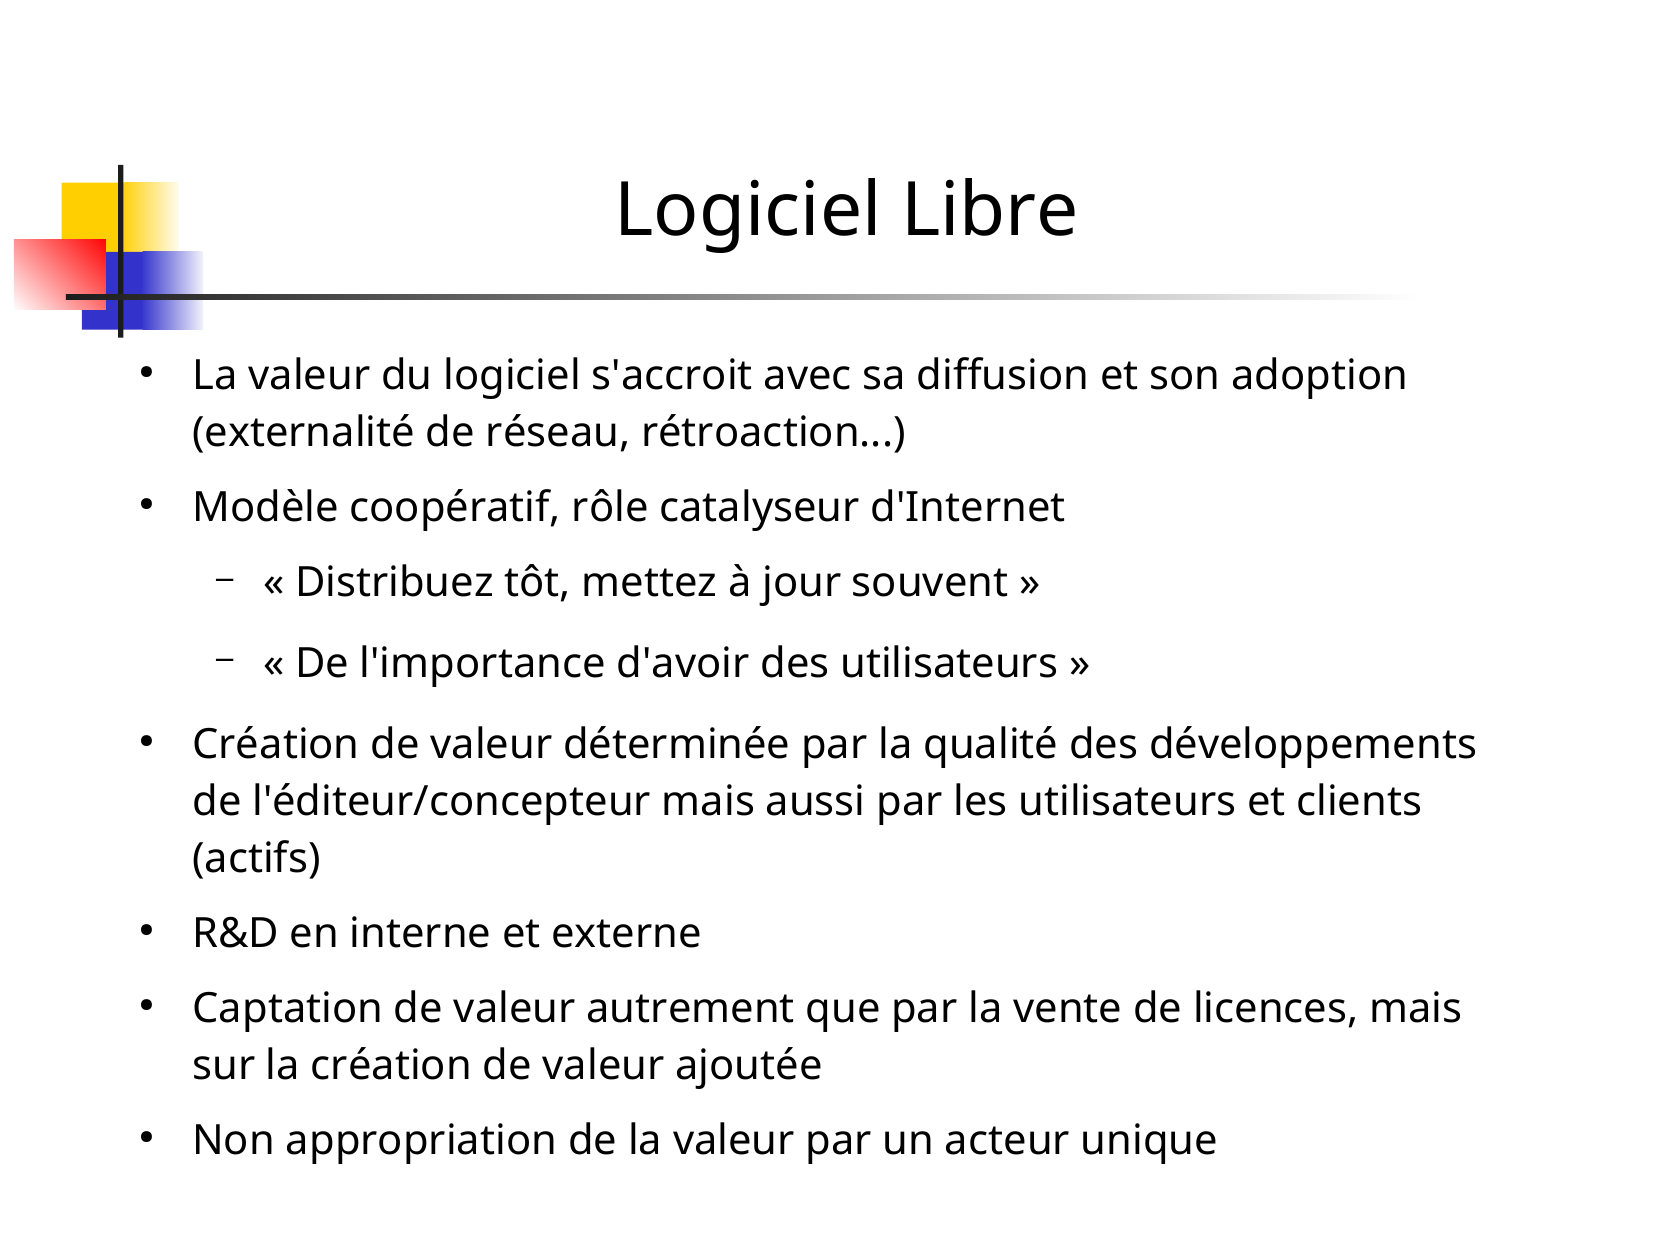

# Logiciel Libre
La valeur du logiciel s'accroit avec sa diffusion et son adoption (externalité de réseau, rétroaction...)
Modèle coopératif, rôle catalyseur d'Internet
« Distribuez tôt, mettez à jour souvent »
« De l'importance d'avoir des utilisateurs »
Création de valeur déterminée par la qualité des développements de l'éditeur/concepteur mais aussi par les utilisateurs et clients (actifs)
R&D en interne et externe
Captation de valeur autrement que par la vente de licences, mais sur la création de valeur ajoutée
Non appropriation de la valeur par un acteur unique